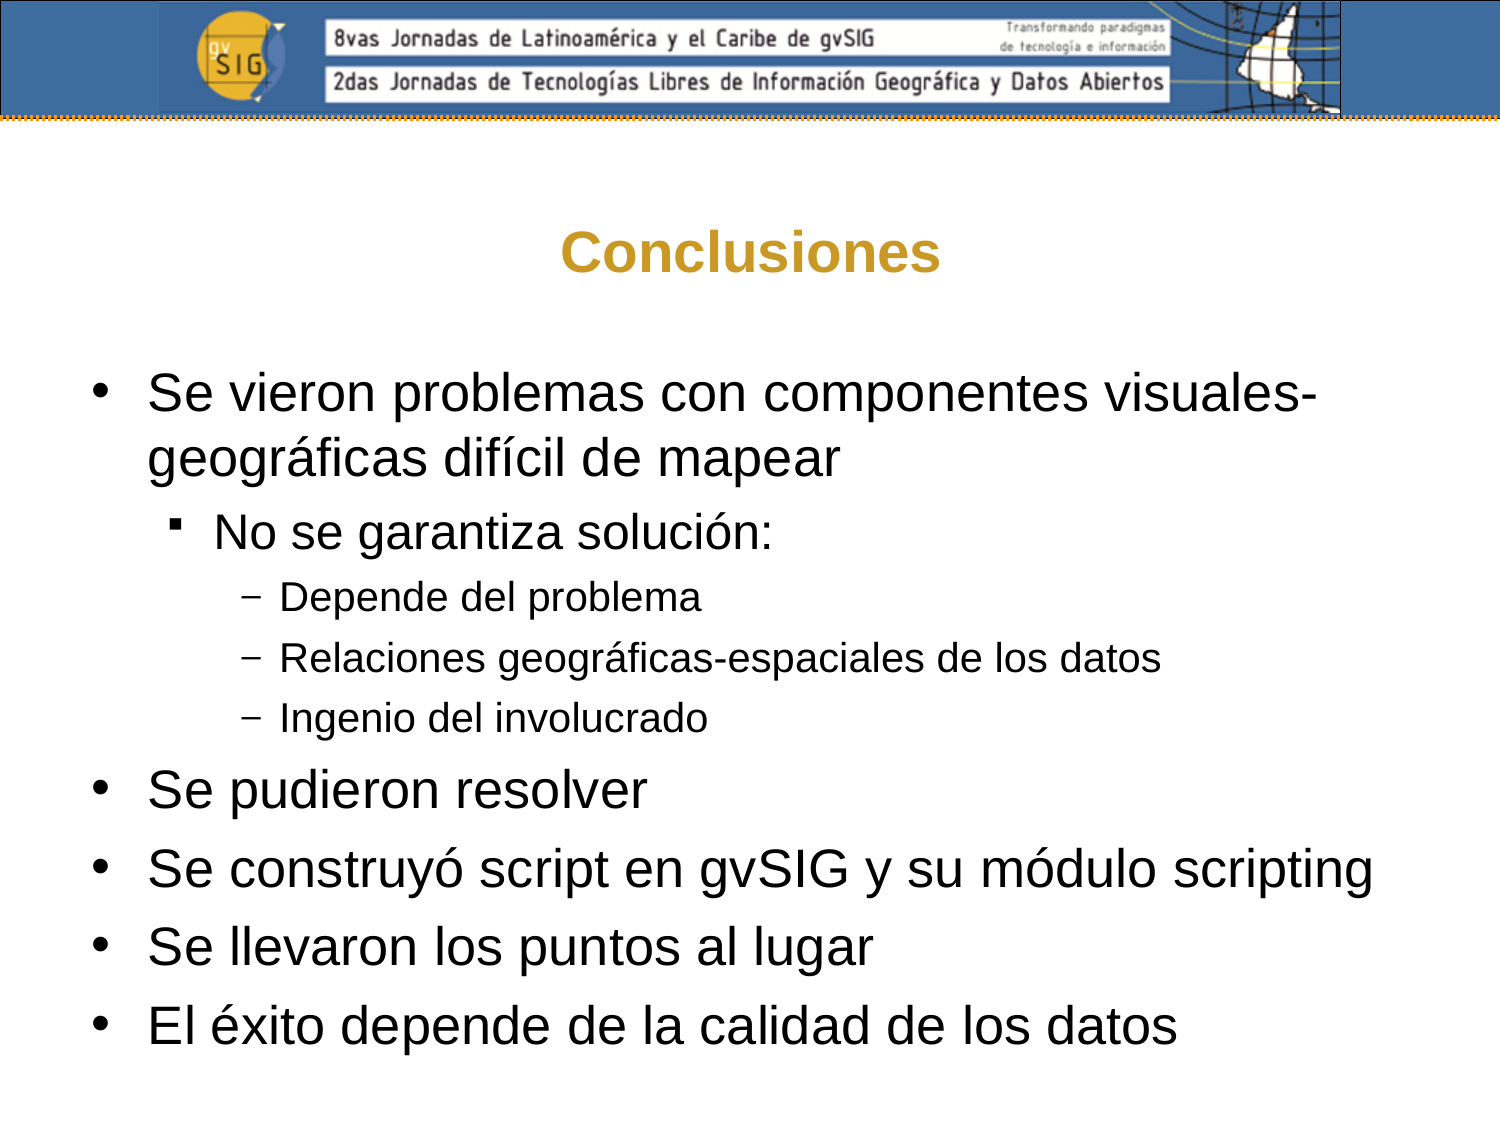

# Conclusiones
Se vieron problemas con componentes visuales-geográficas difícil de mapear
No se garantiza solución:
Depende del problema
Relaciones geográficas-espaciales de los datos
Ingenio del involucrado
Se pudieron resolver
Se construyó script en gvSIG y su módulo scripting
Se llevaron los puntos al lugar
El éxito depende de la calidad de los datos